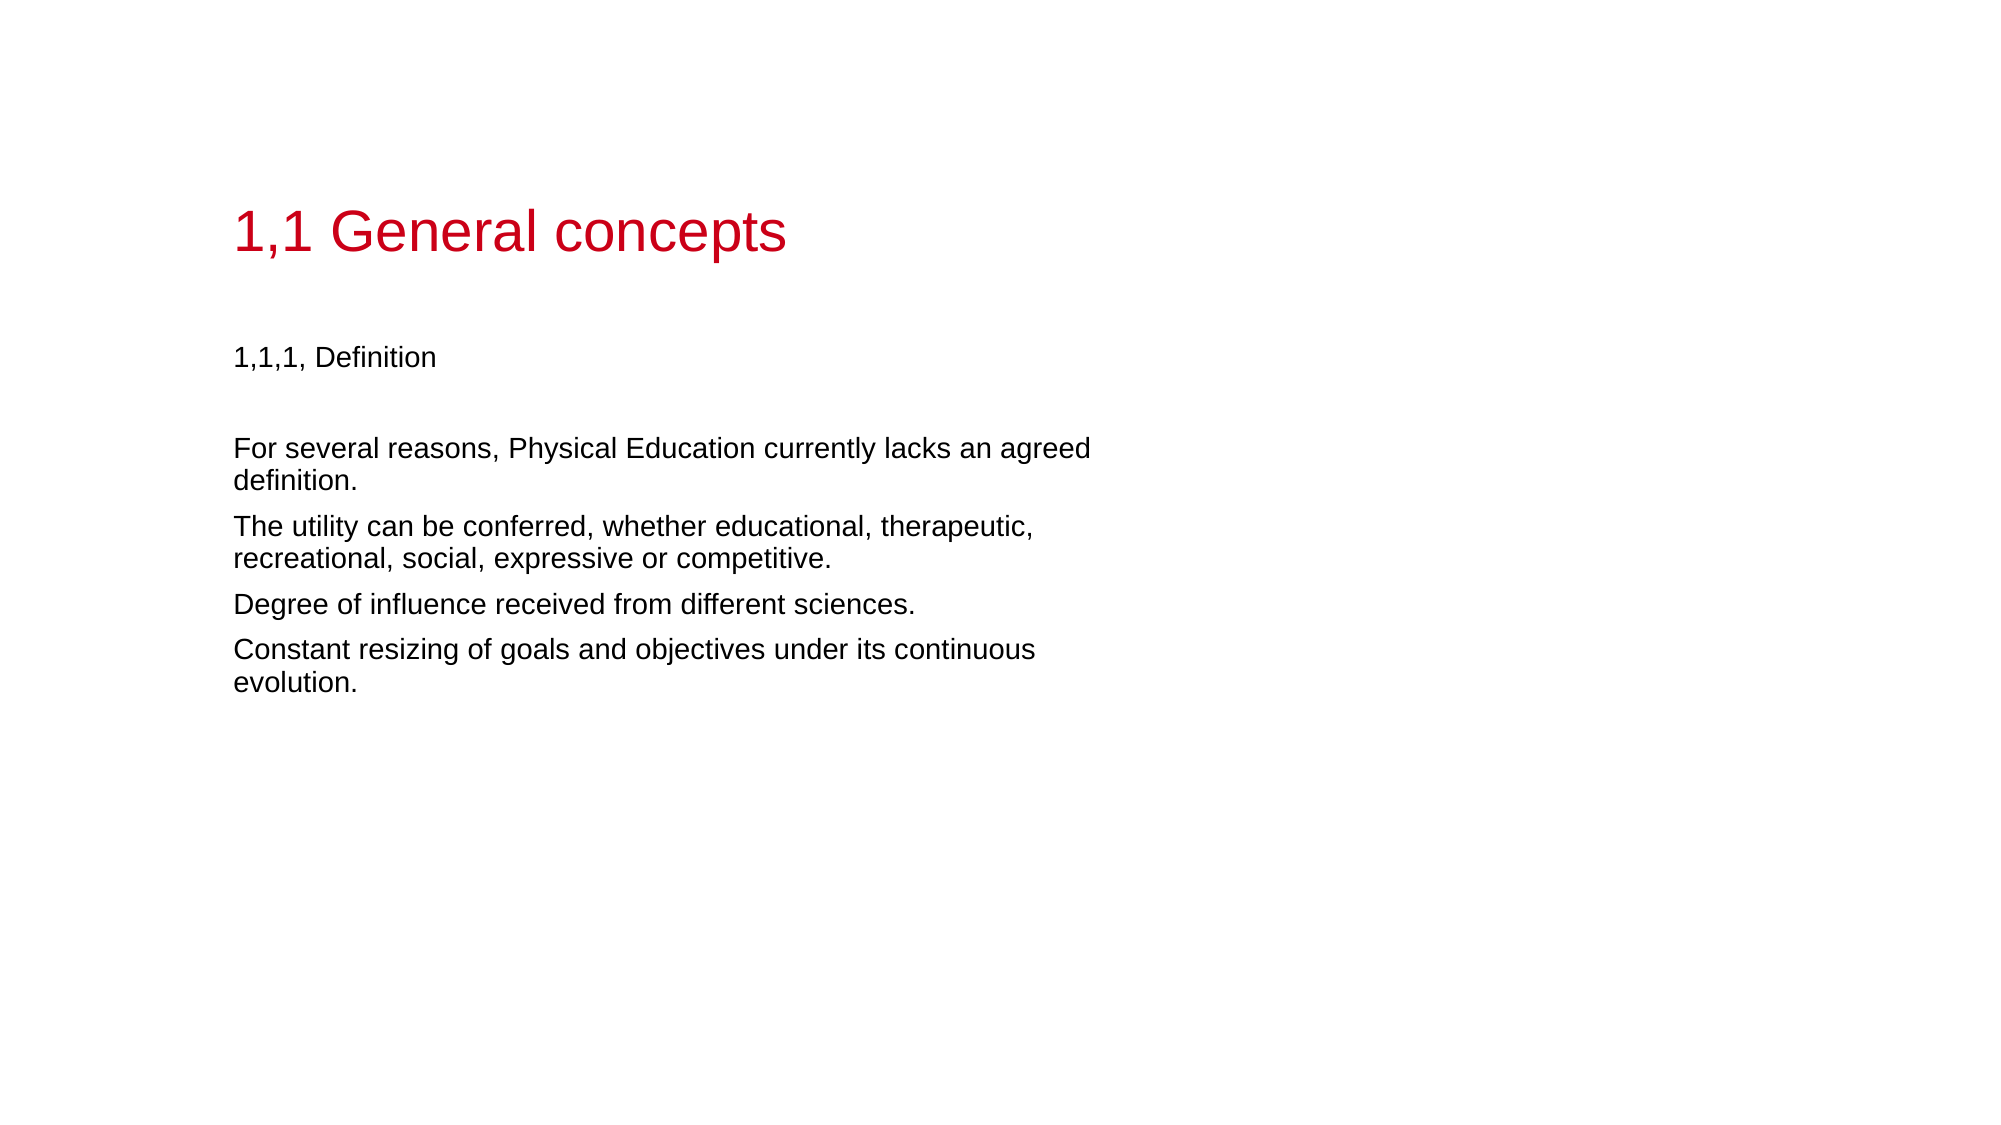

#
1,1 General concepts
1,1,1, Definition
For several reasons, Physical Education currently lacks an agreed definition.
The utility can be conferred, whether educational, therapeutic, recreational, social, expressive or competitive.
Degree of influence received from different sciences.
Constant resizing of goals and objectives under its continuous evolution.